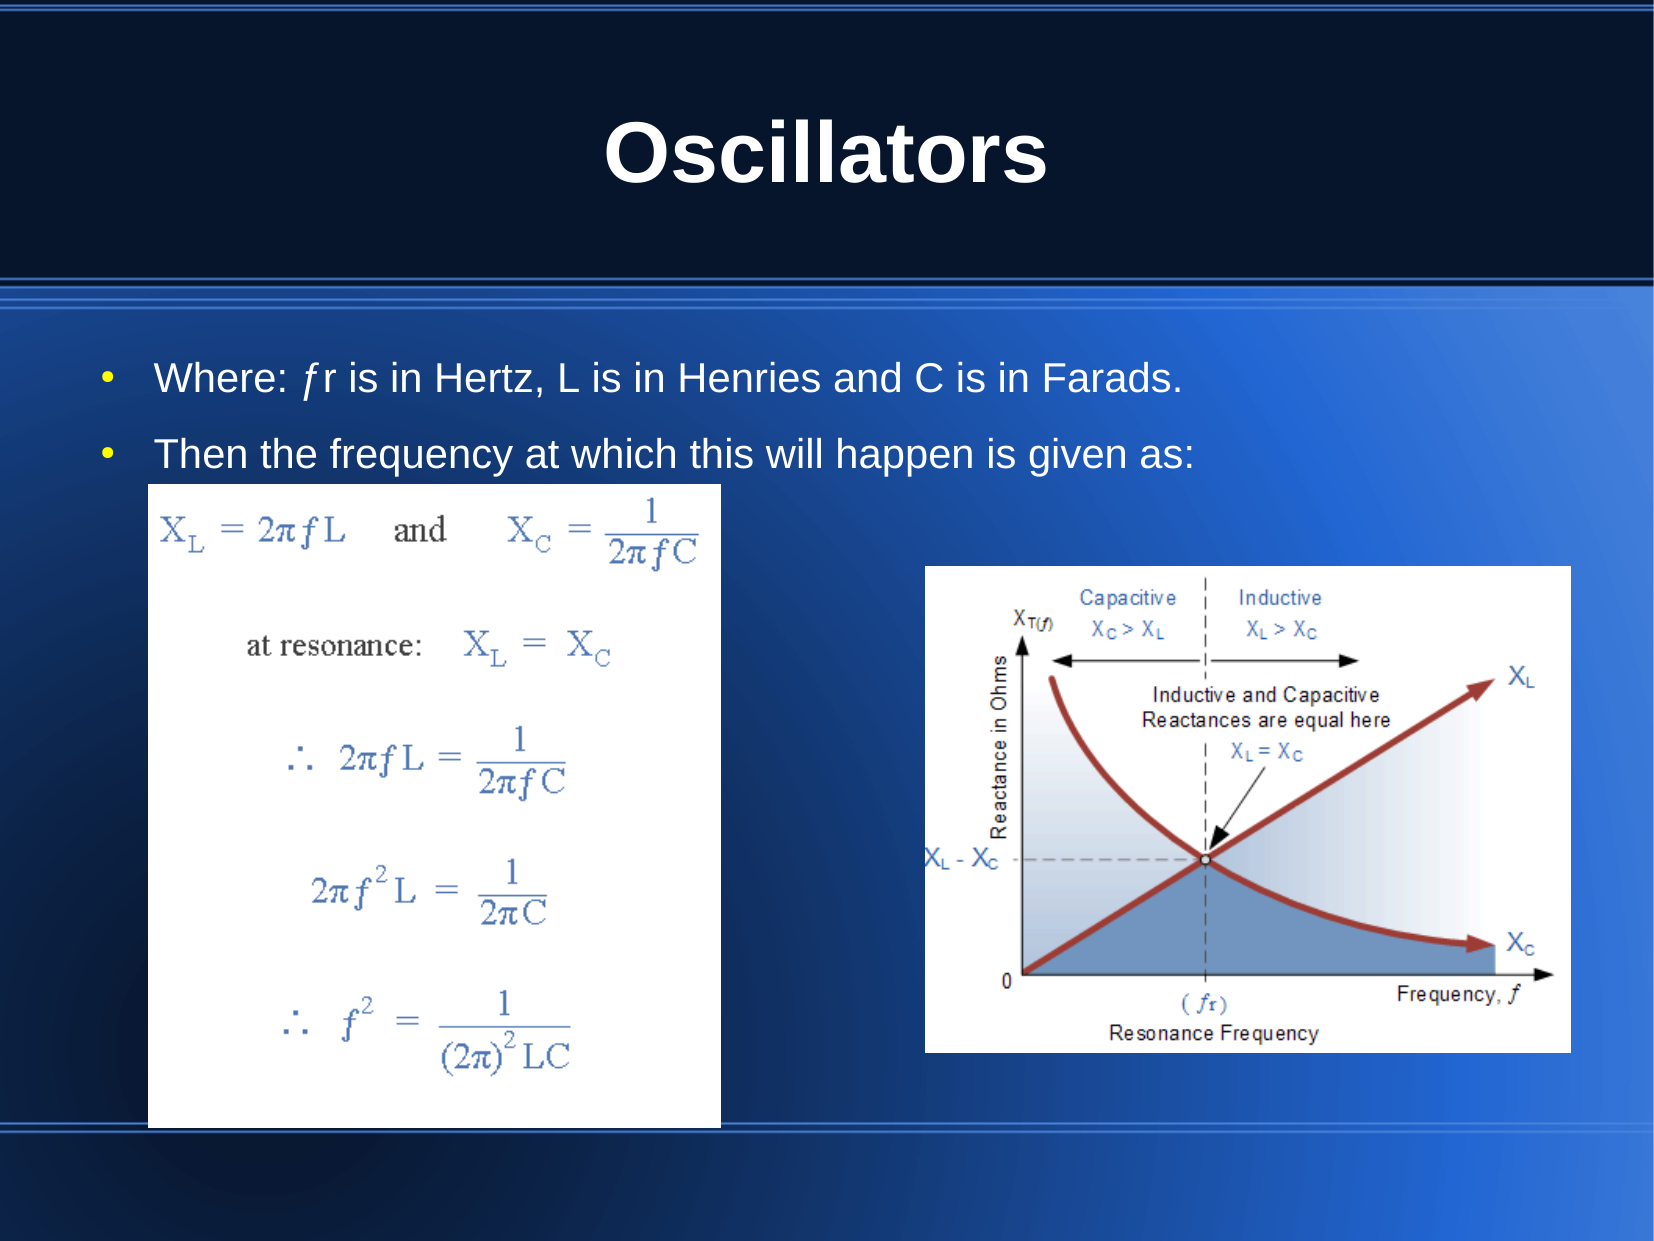

# Oscillators
Where: ƒr is in Hertz, L is in Henries and C is in Farads.
Then the frequency at which this will happen is given as: